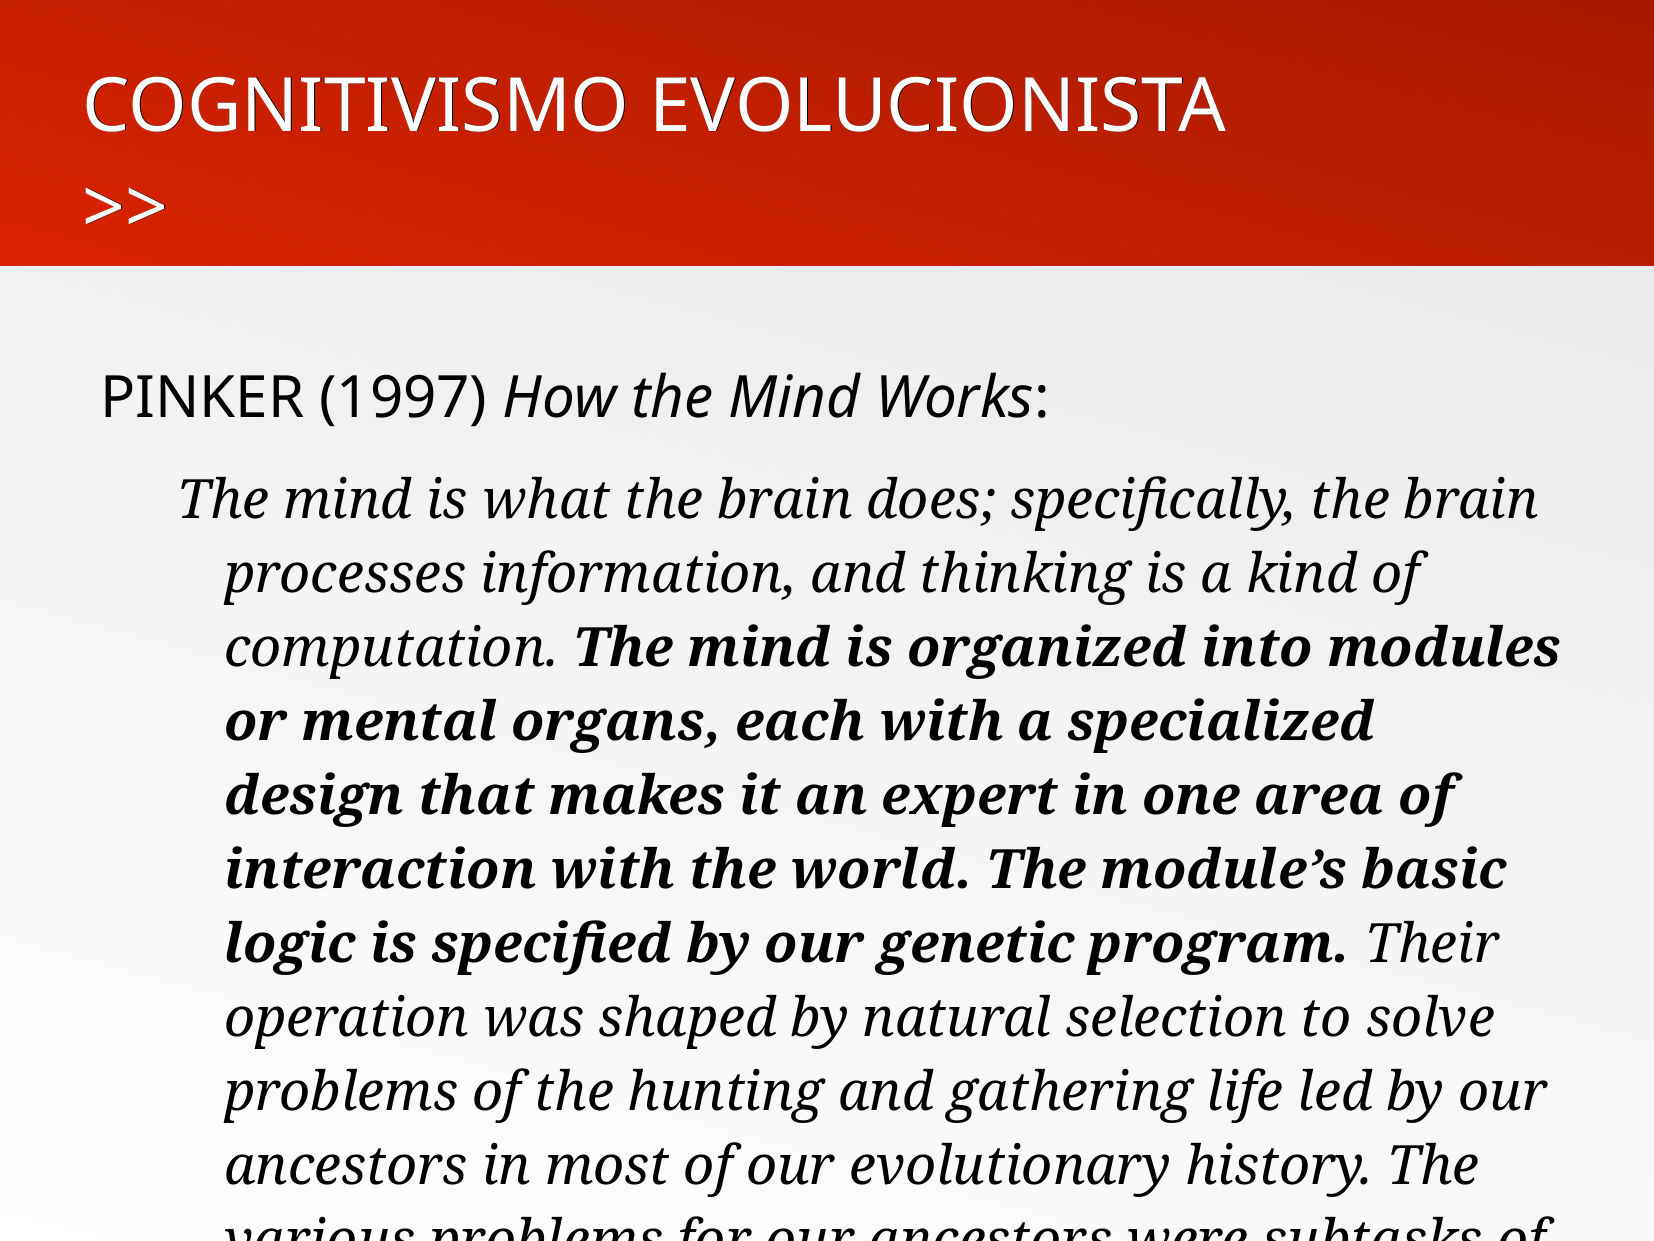

# COGNITIVISMO EVOLUCIONISTA >>
PINKER (1997) How the Mind Works:
The mind is what the brain does; specifically, the brain processes information, and thinking is a kind of computation. The mind is organized into modules or mental organs, each with a specialized design that makes it an expert in one area of interaction with the world. The module’s basic logic is specified by our genetic program. Their operation was shaped by natural selection to solve problems of the hunting and gathering life led by our ancestors in most of our evolutionary history. The various problems for our ancestors were subtasks of one big problem for their genes, maximizing the number of copies that made it into the next generation. (Pinker 1997:21)